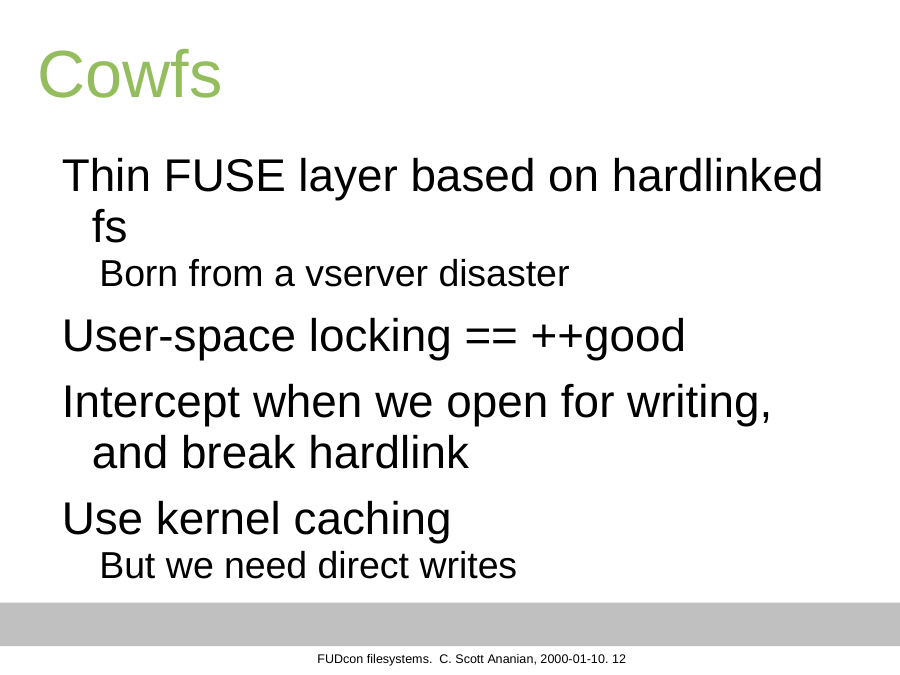

# Cowfs
Thin FUSE layer based on hardlinked fs
Born from a vserver disaster
User-space locking == ++good
Intercept when we open for writing, and break hardlink
Use kernel caching
But we need direct writes